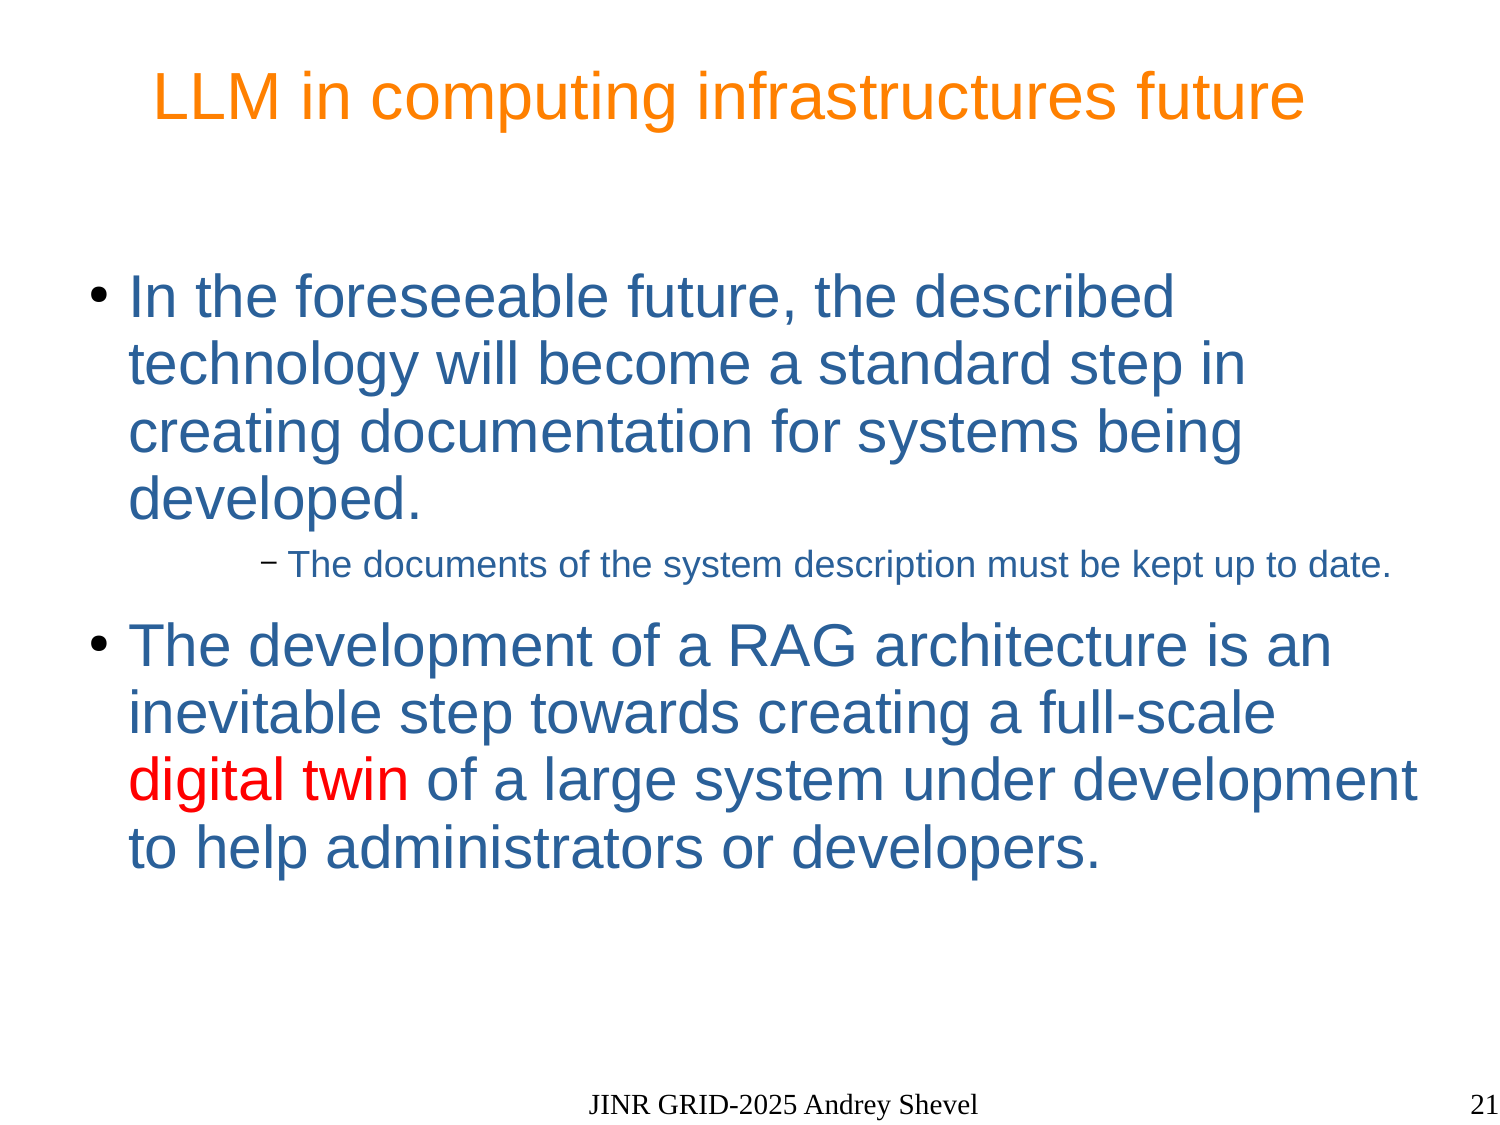

# LLM in computing infrastructures future
In the foreseeable future, the described technology will become a standard step in creating documentation for systems being developed.
The documents of the system description must be kept up to date.
The development of a RAG architecture is an inevitable step towards creating a full-scale digital twin of a large system under development to help administrators or developers.
21